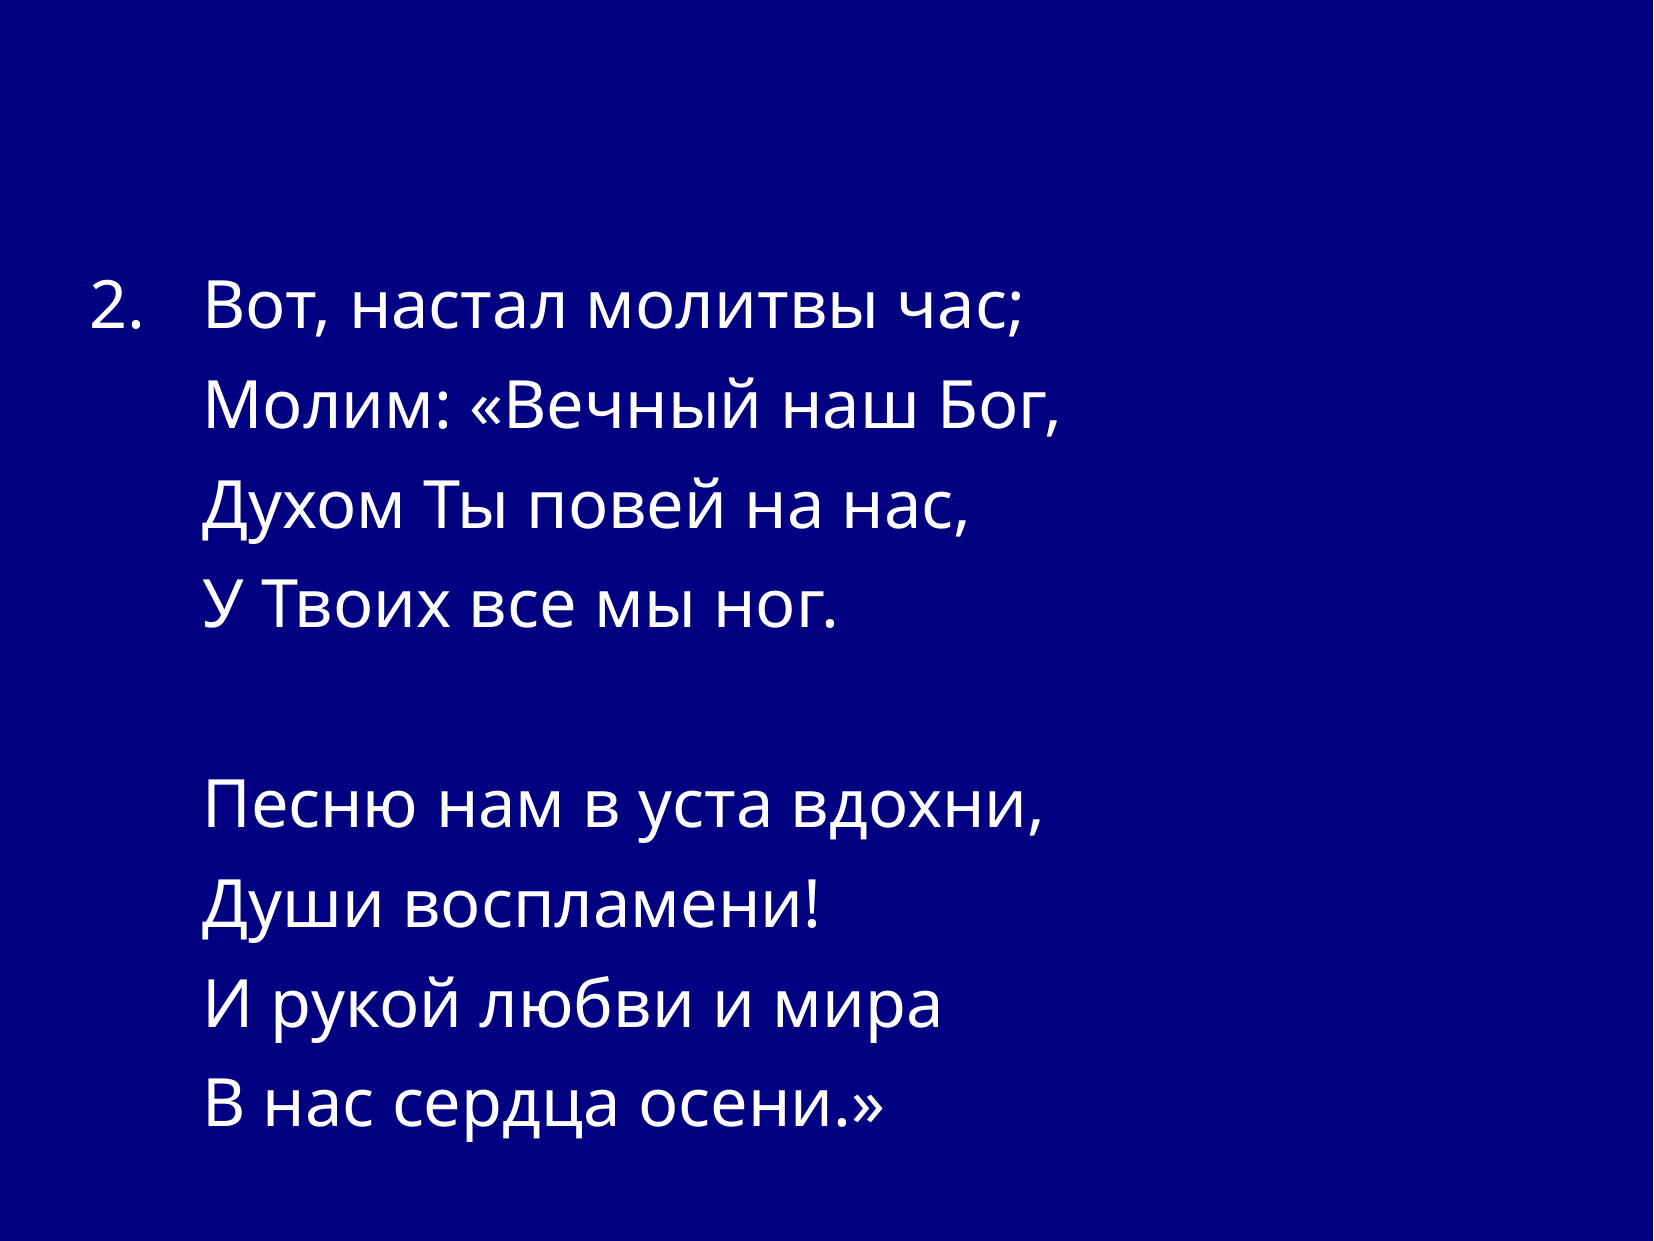

2.	Вот, настал молитвы час;
	Молим: «Вечный наш Бог,
	Духом Ты повей на нас,
	У Твоих все мы ног.
	Песню нам в уста вдохни,
	Души воспламени!
	И рукой любви и мира
	В нас сердца осени.»